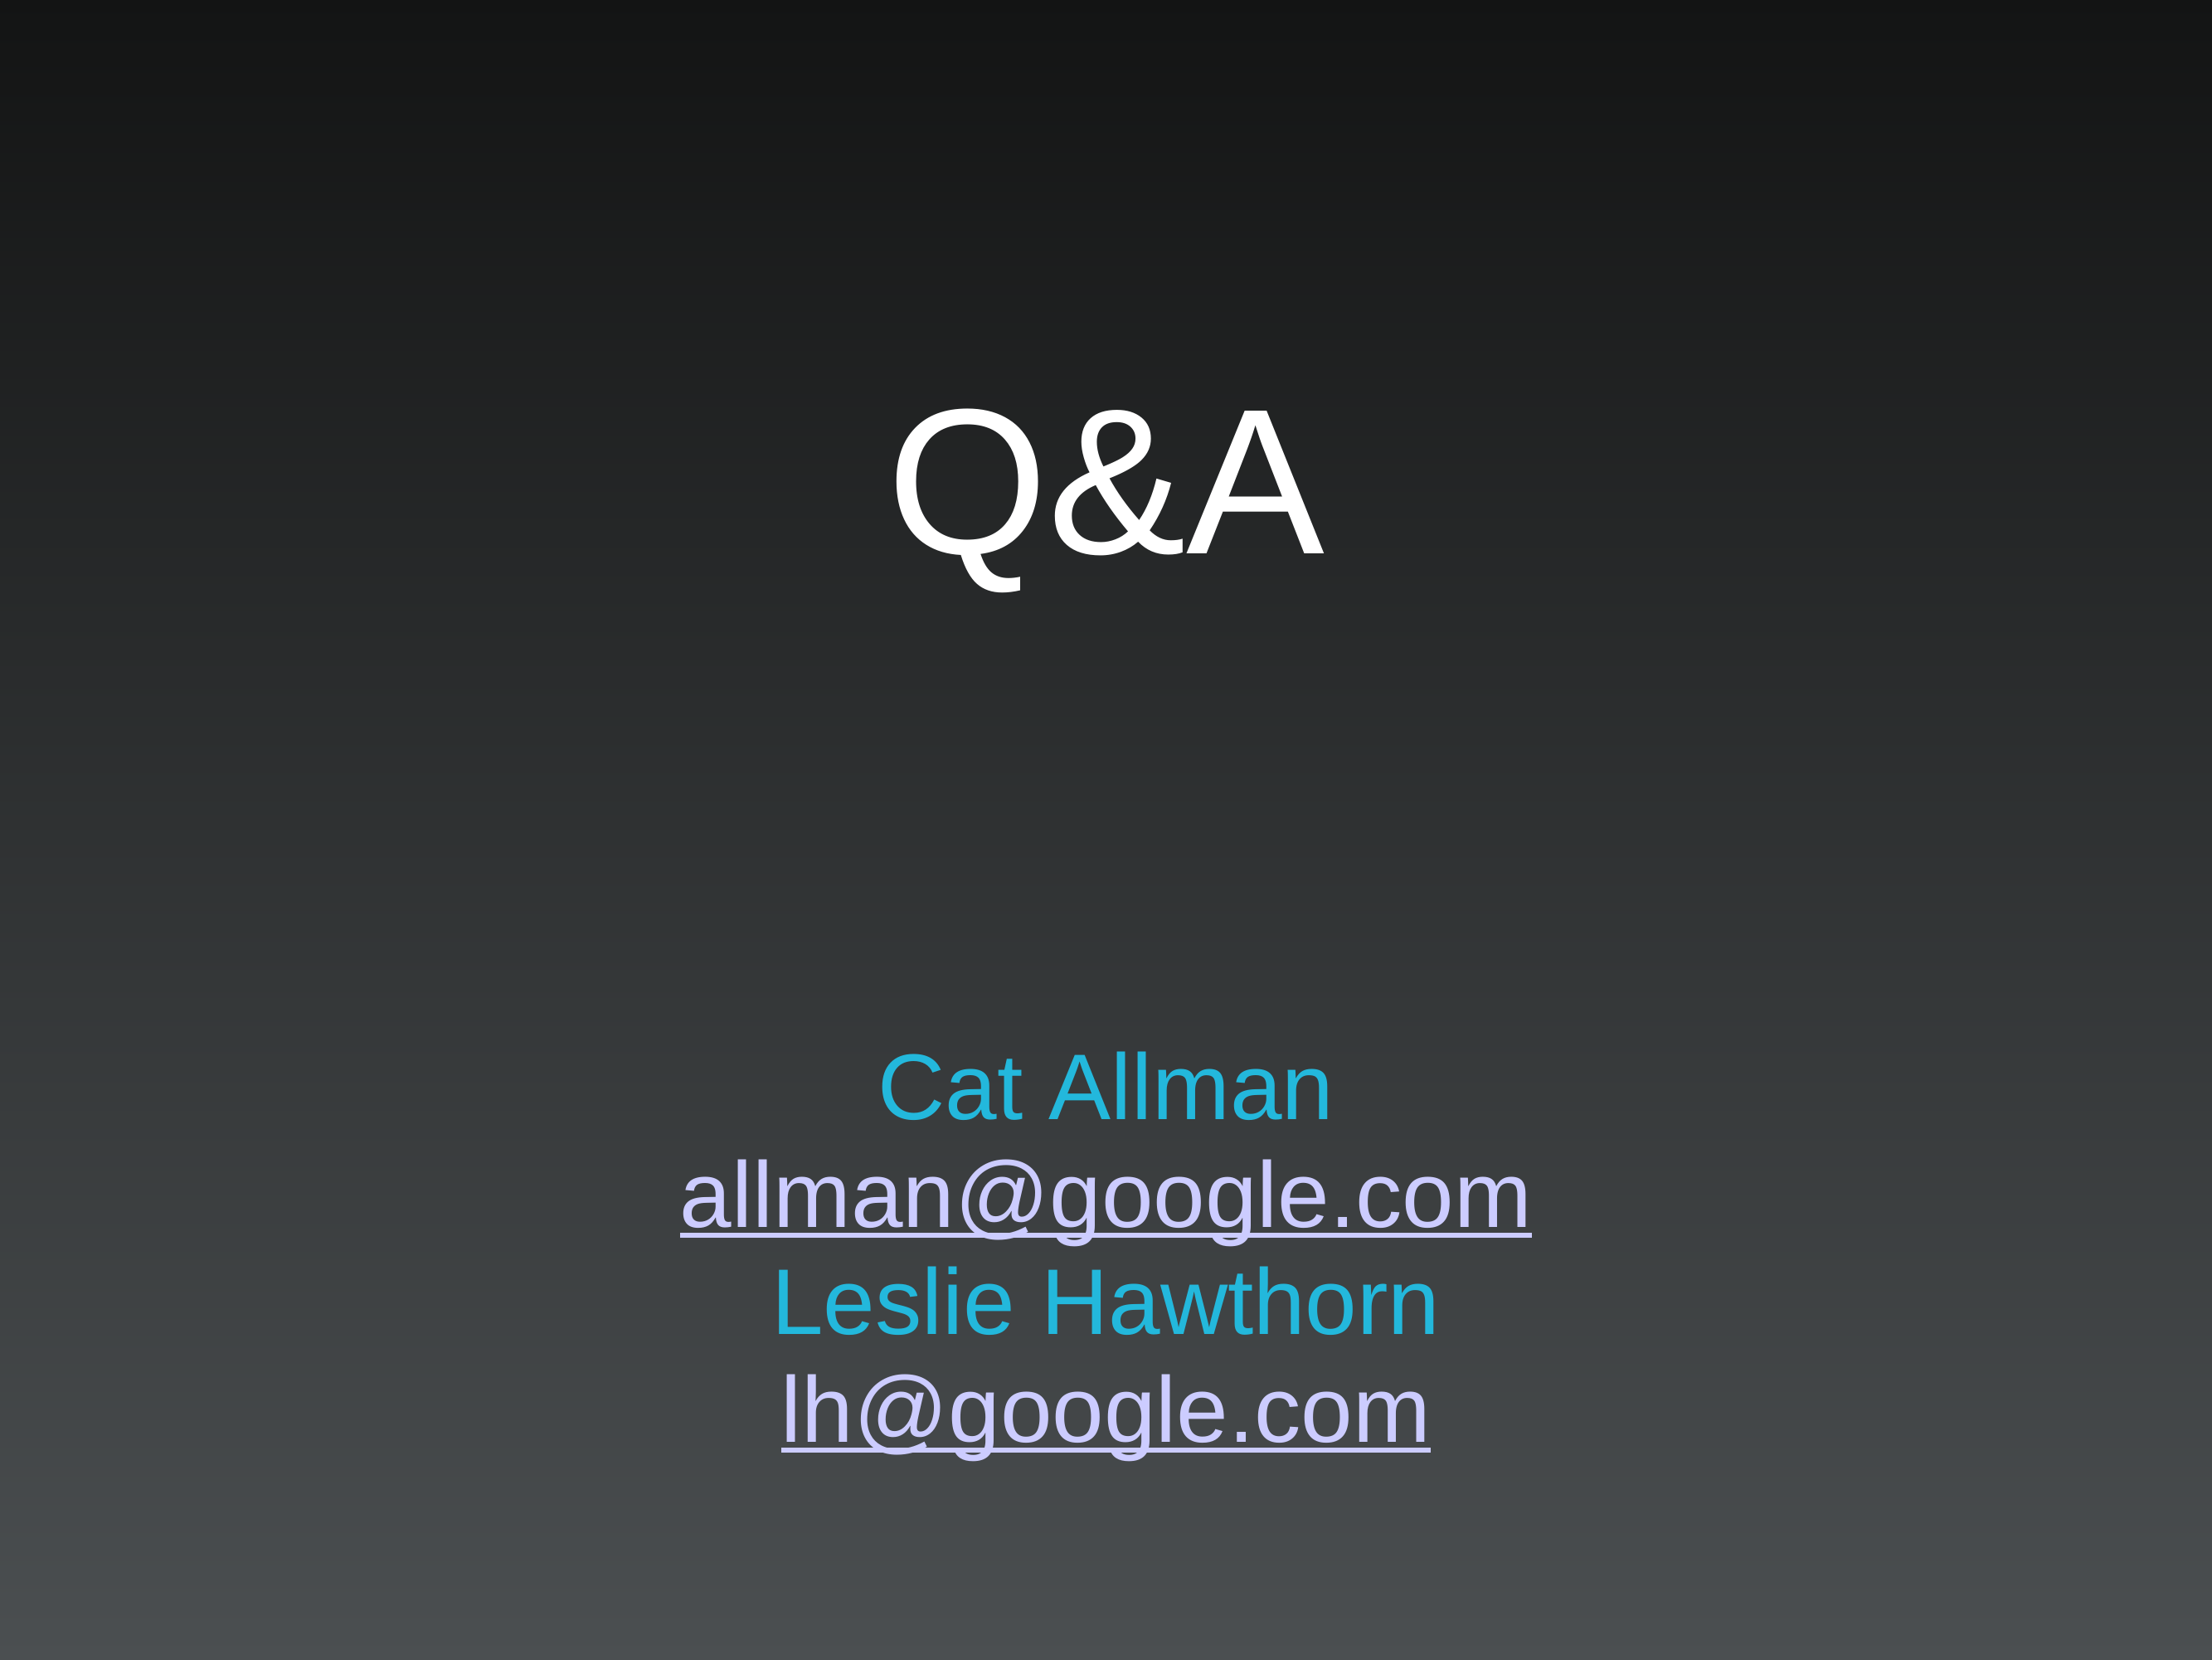

# Q&A
Cat Allman
allman@google.com
Leslie Hawthorn
lh@google.com